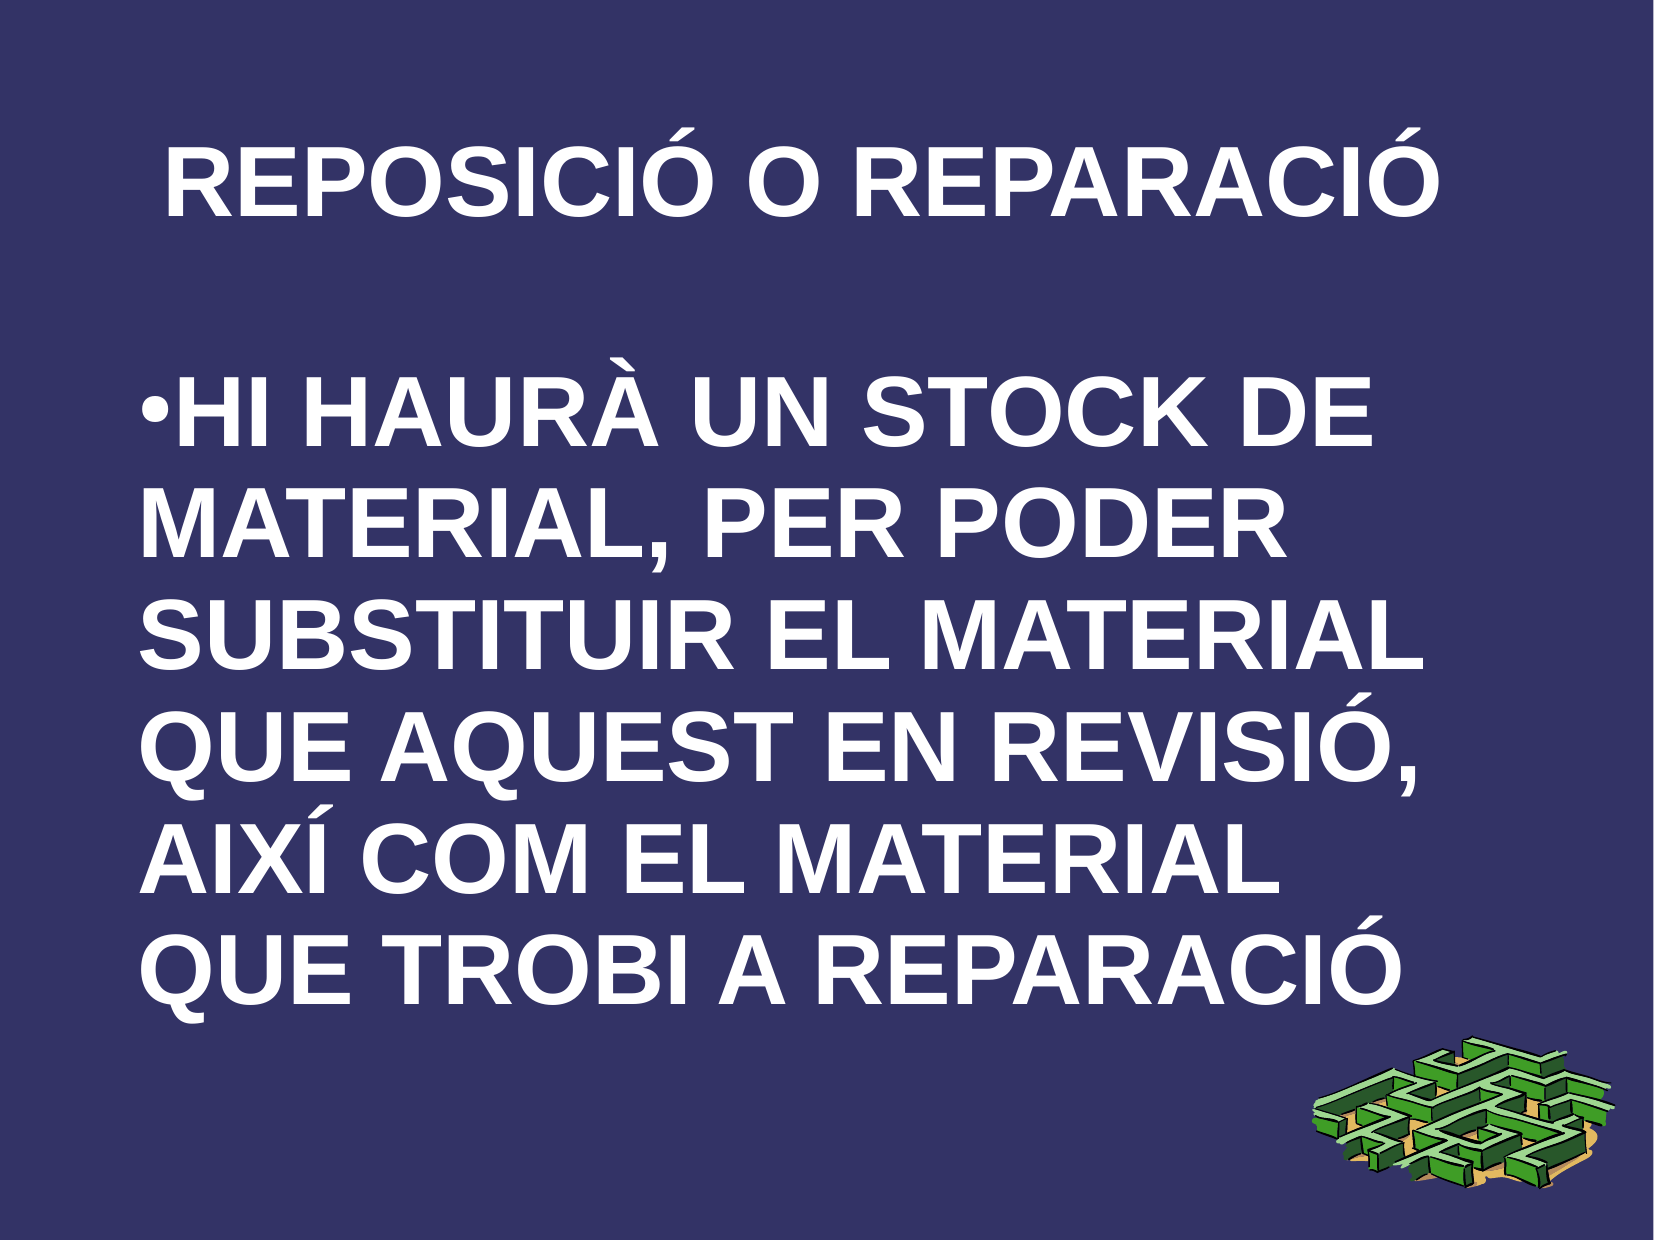

REPOSICIÓ O REPARACIÓ
HI HAURÀ UN STOCK DE MATERIAL, PER PODER SUBSTITUIR EL MATERIAL QUE AQUEST EN REVISIÓ, AIXÍ COM EL MATERIAL QUE TROBI A REPARACIÓ